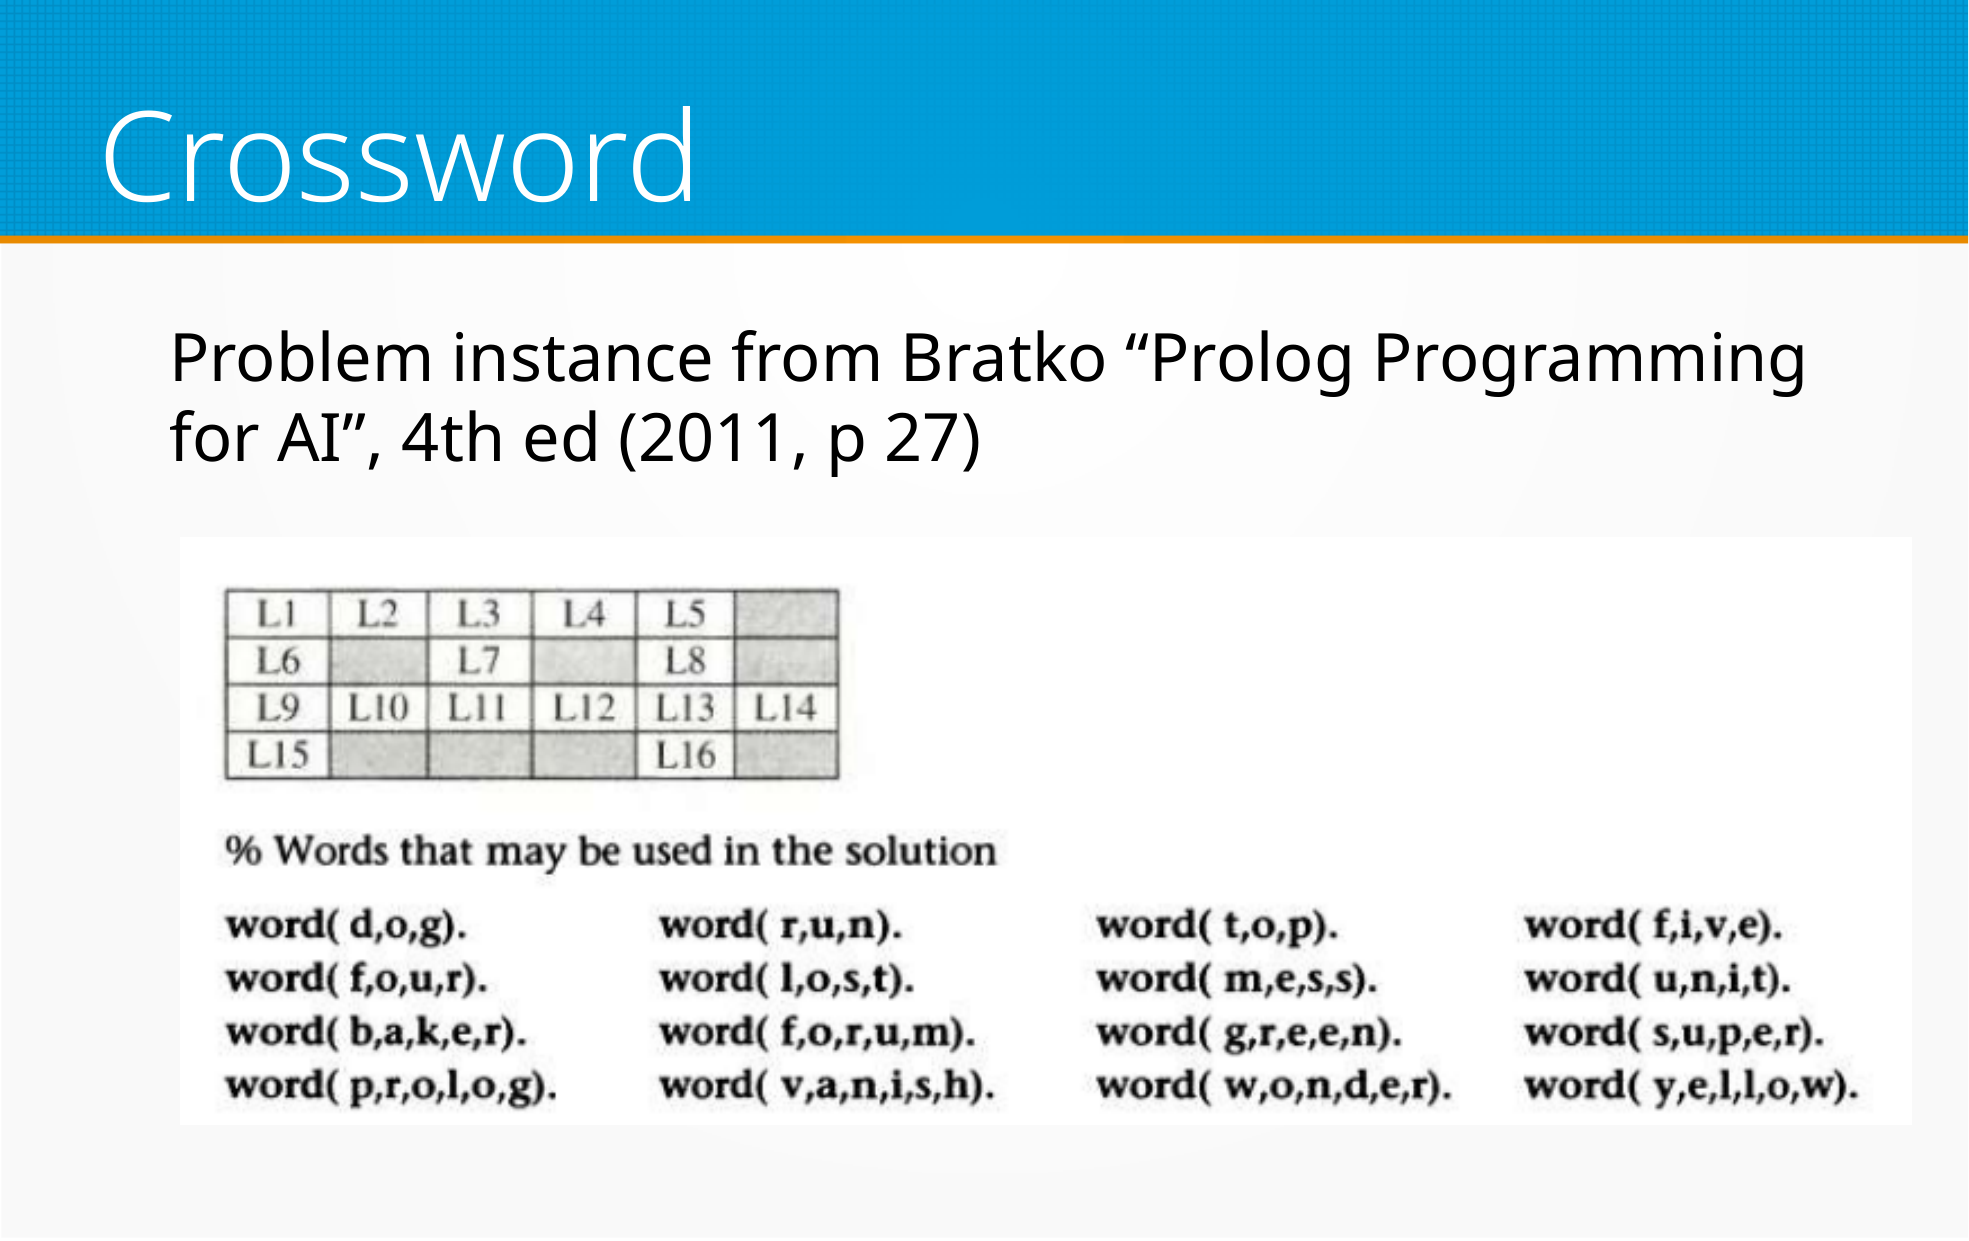

Crossword
Problem instance from Bratko “Prolog Programming for AI”, 4th ed (2011, p 27)